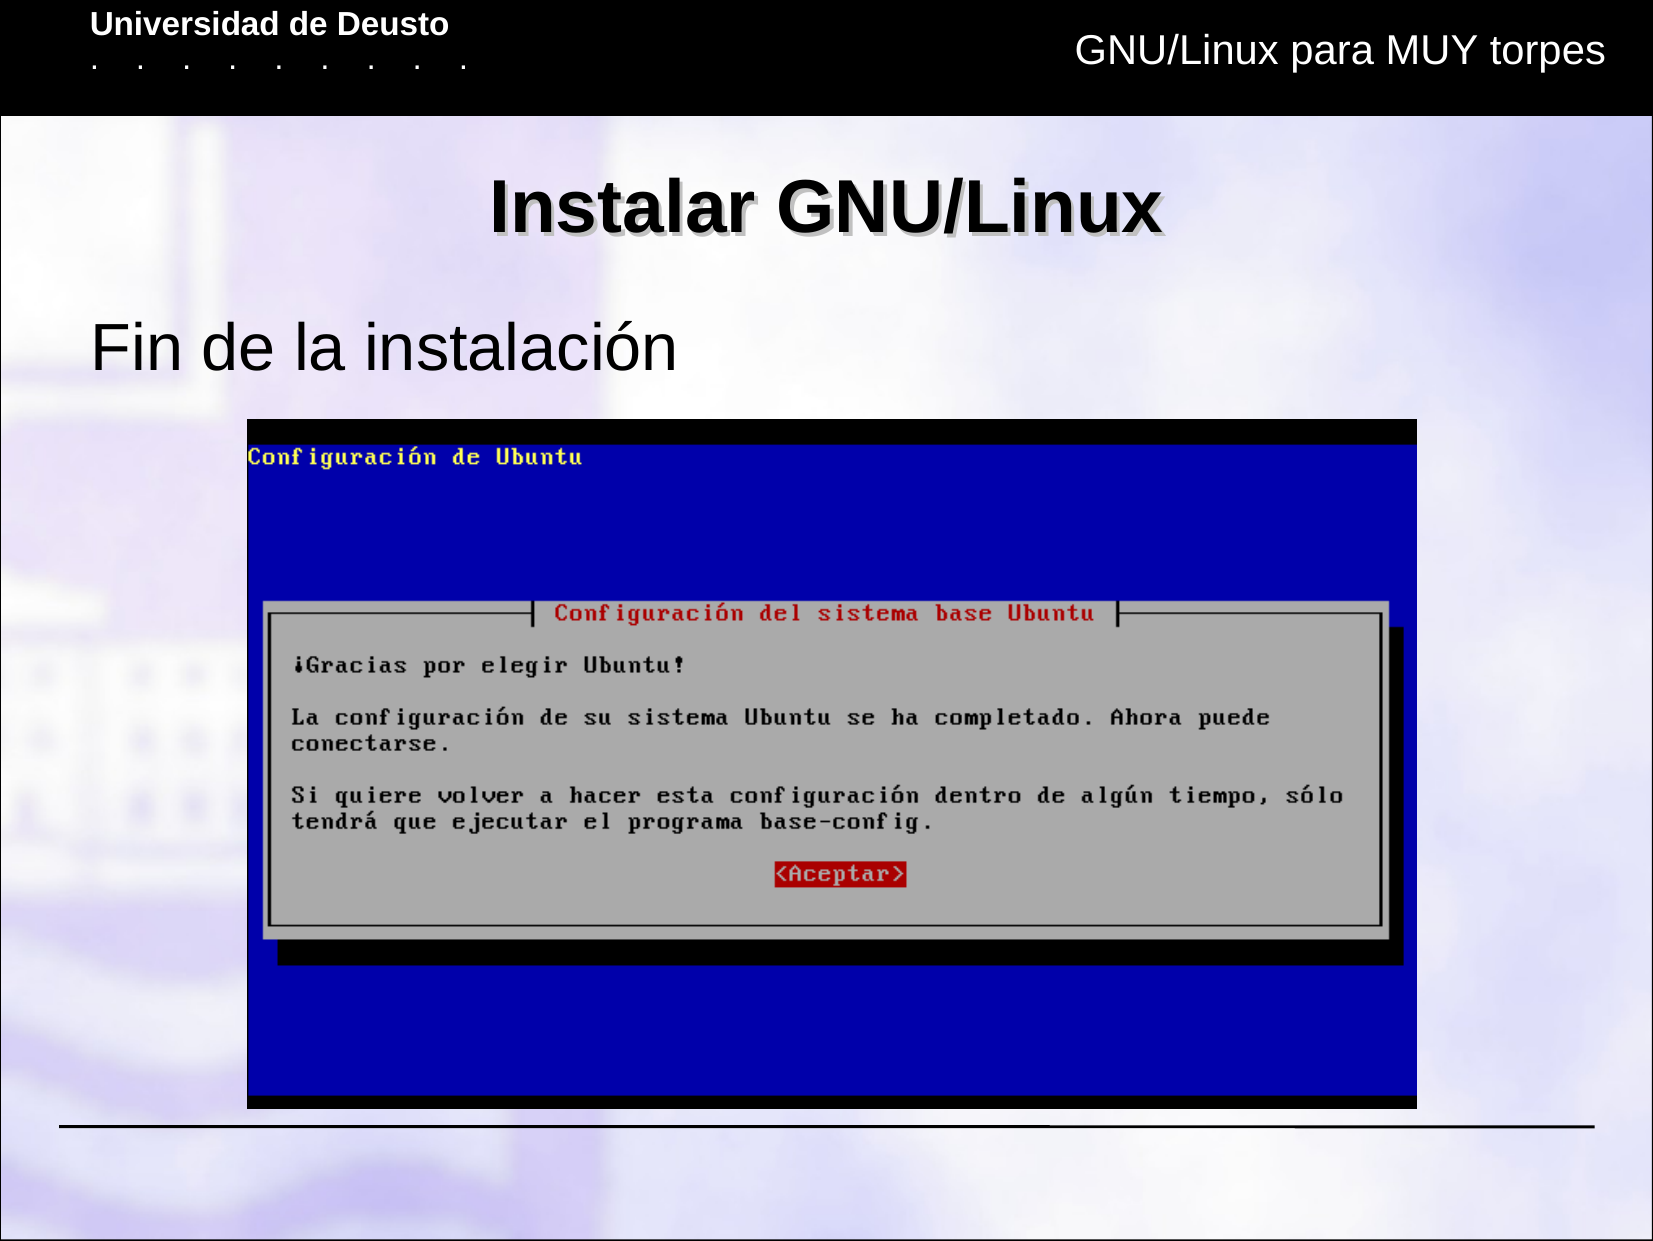

# Instalar GNU/Linux
Fin de la instalación